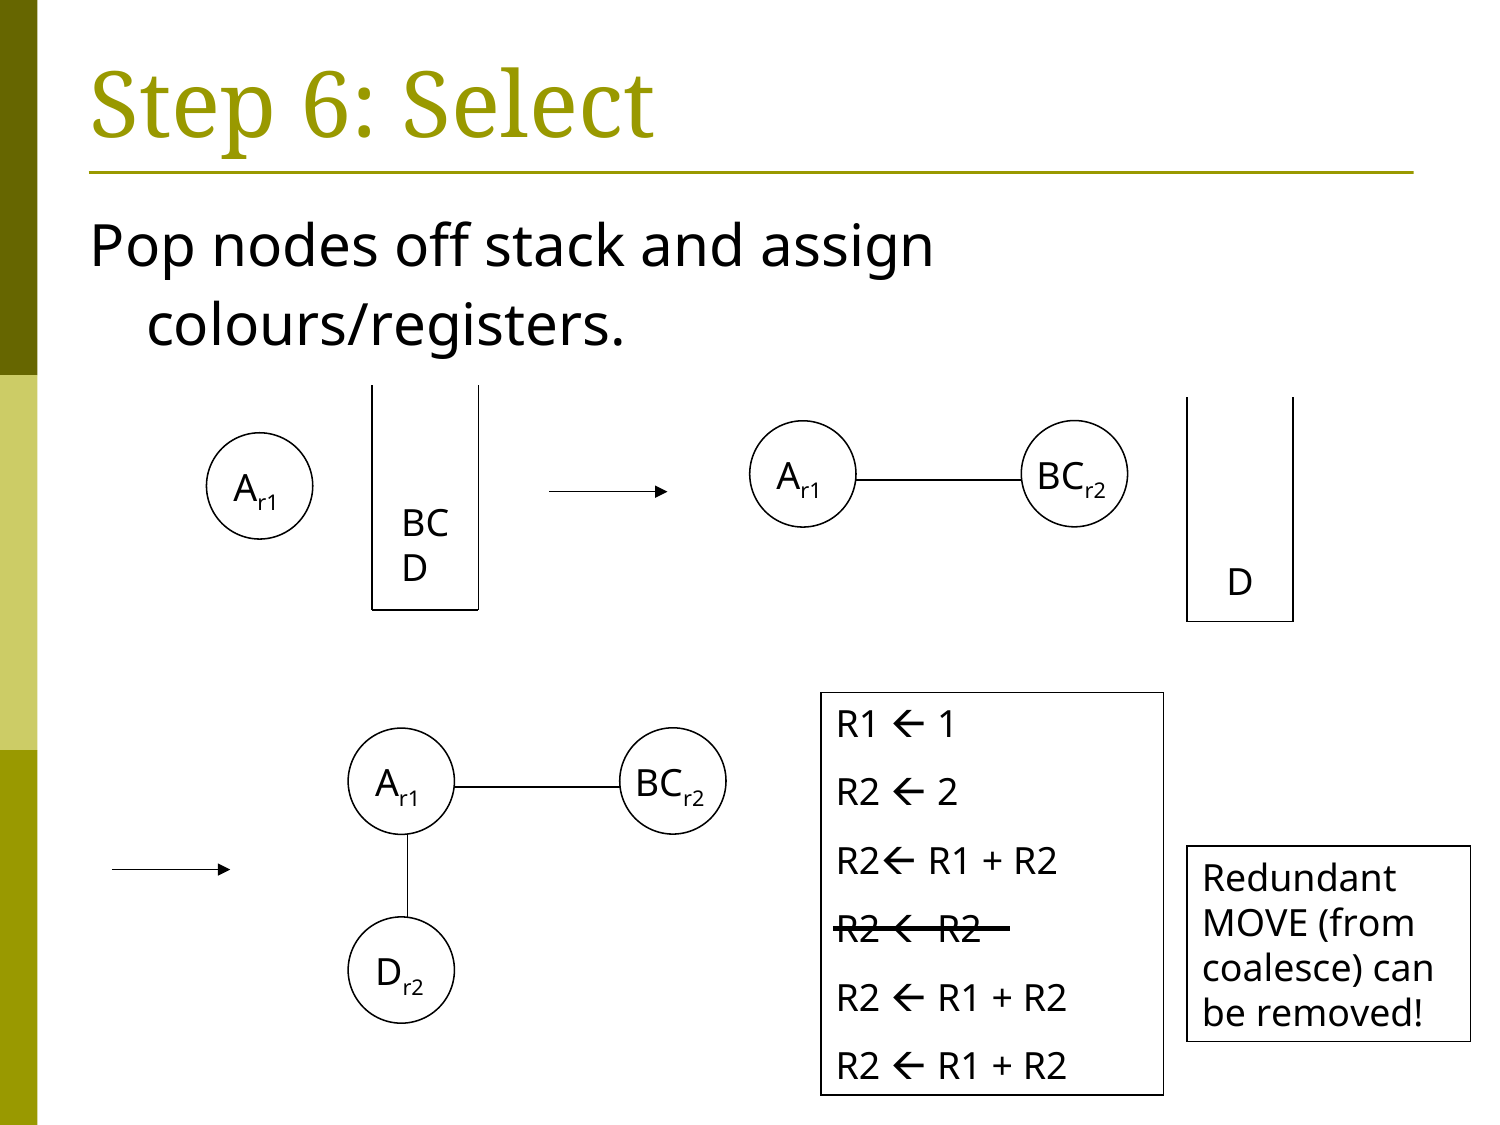

# Step 6: Select
Pop nodes off stack and assign colours/registers.
Ar1
BCr2
Ar1
BC
D
D
R1  1
R2  2
R2 R1 + R2
R2  R2
R2  R1 + R2
R2  R1 + R2
Ar1
BCr2
Redundant MOVE (from coalesce) can be removed!
Dr2